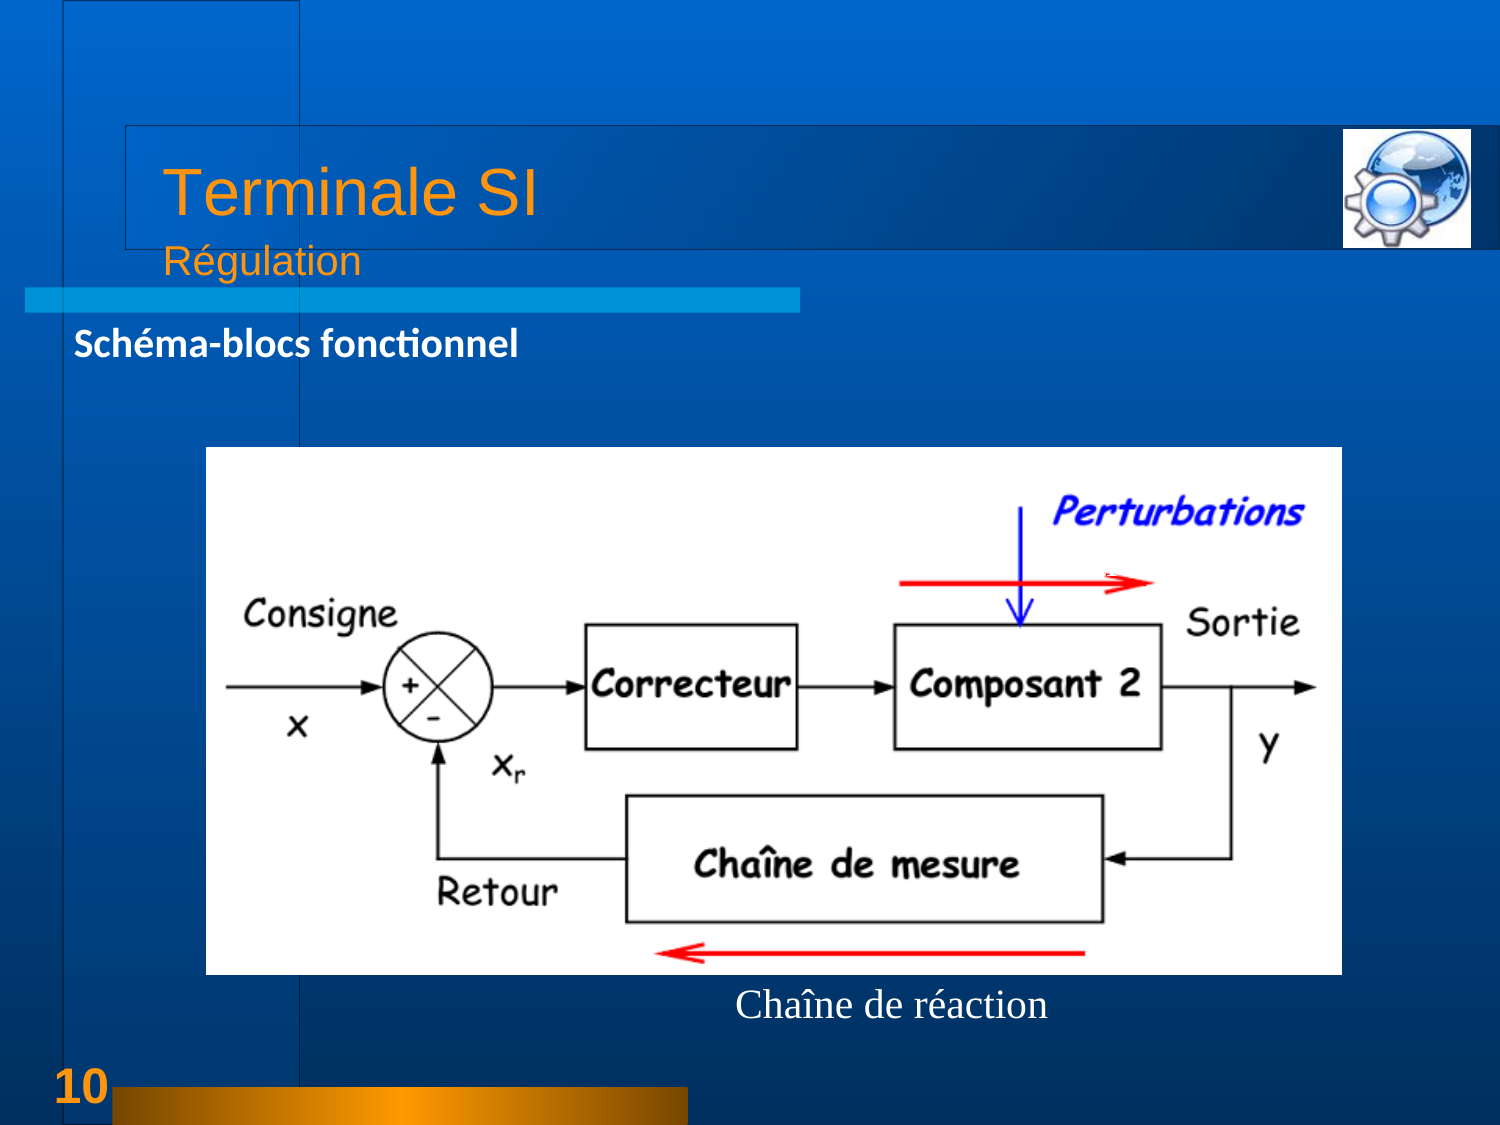

Schéma-blocs fonctionnel
Comparateur /
Sommateur
Chaîne d'action
Chaîne de réaction